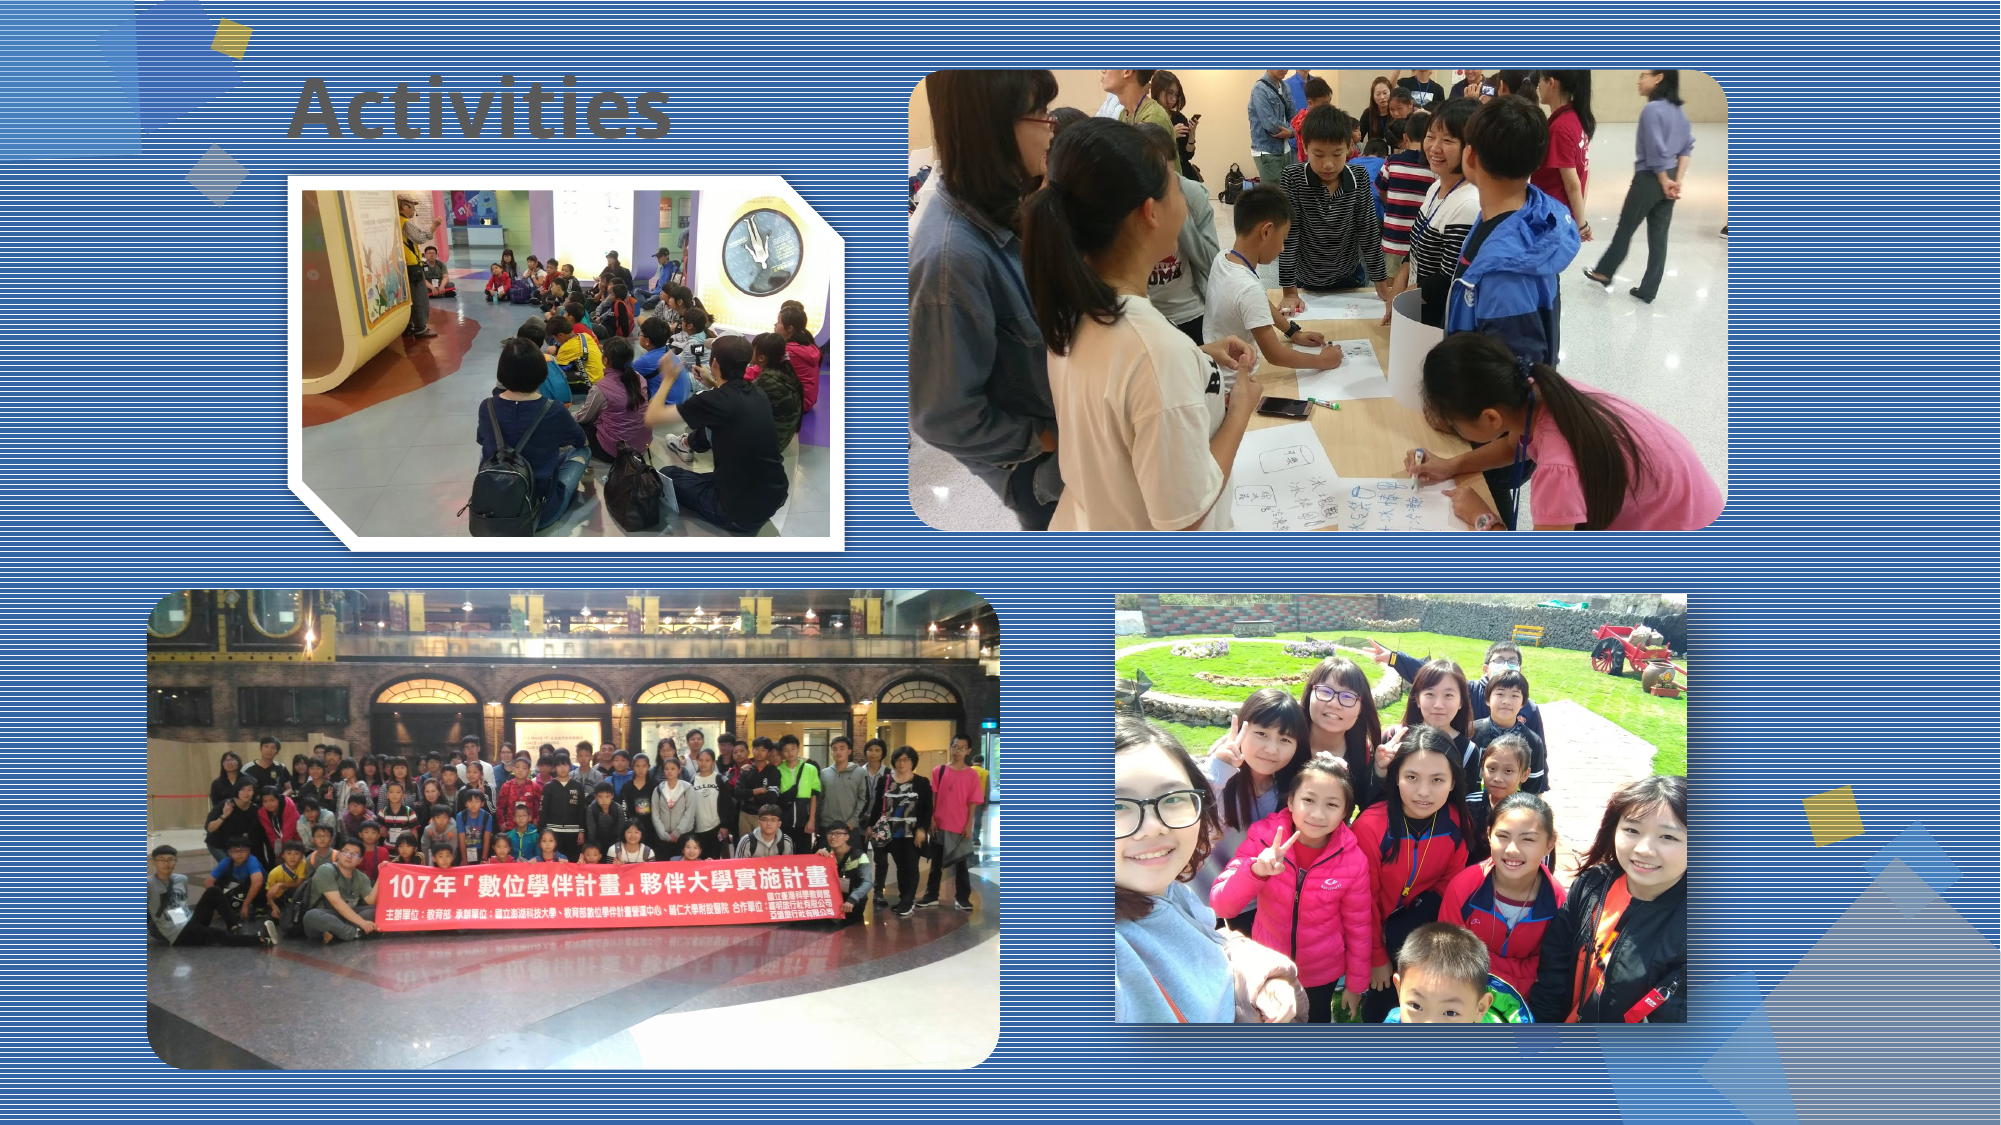

# Activities
Deal with problems
interview
formal
questionnaire
interview